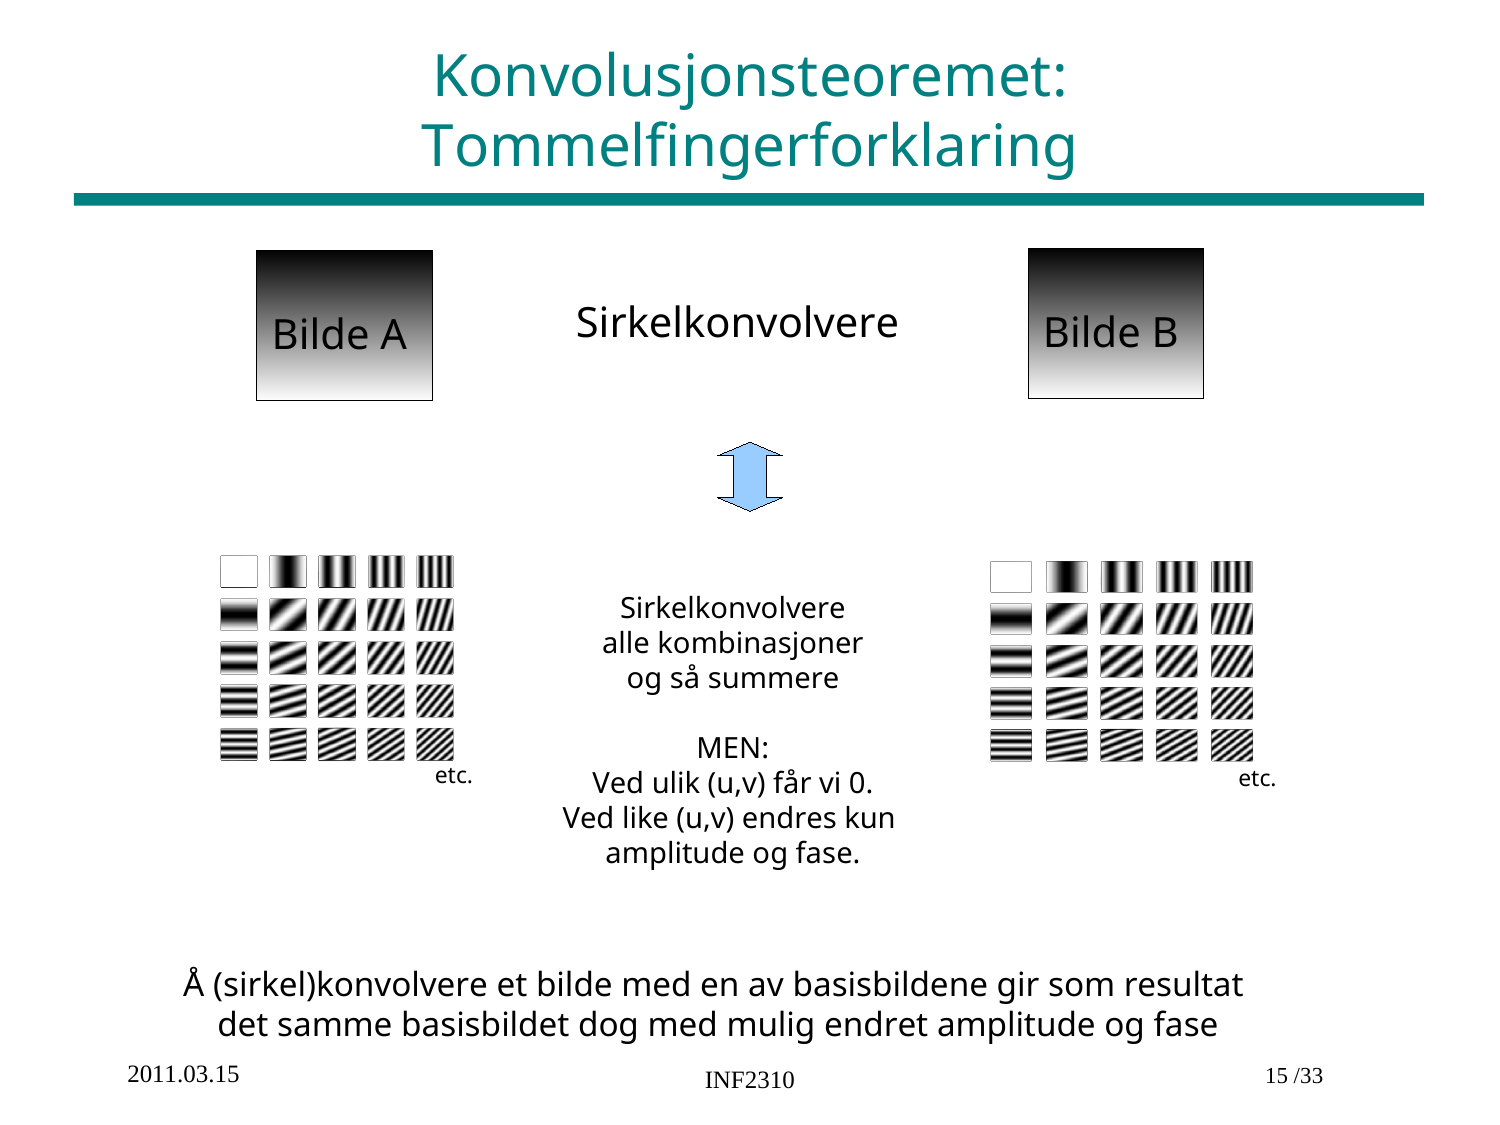

# Konvolusjonsteoremet: Tommelfingerforklaring
Bilde B
Bilde A
Sirkelkonvolvere
Sirkelkonvolvere
alle kombinasjoner
og så summere
MEN:
Ved ulik (u,v) får vi 0.
Ved like (u,v) endres kun
amplitude og fase.
etc.
etc.
Å (sirkel)konvolvere et bilde med en av basisbildene gir som resultat
det samme basisbildet dog med mulig endret amplitude og fase
INF2310